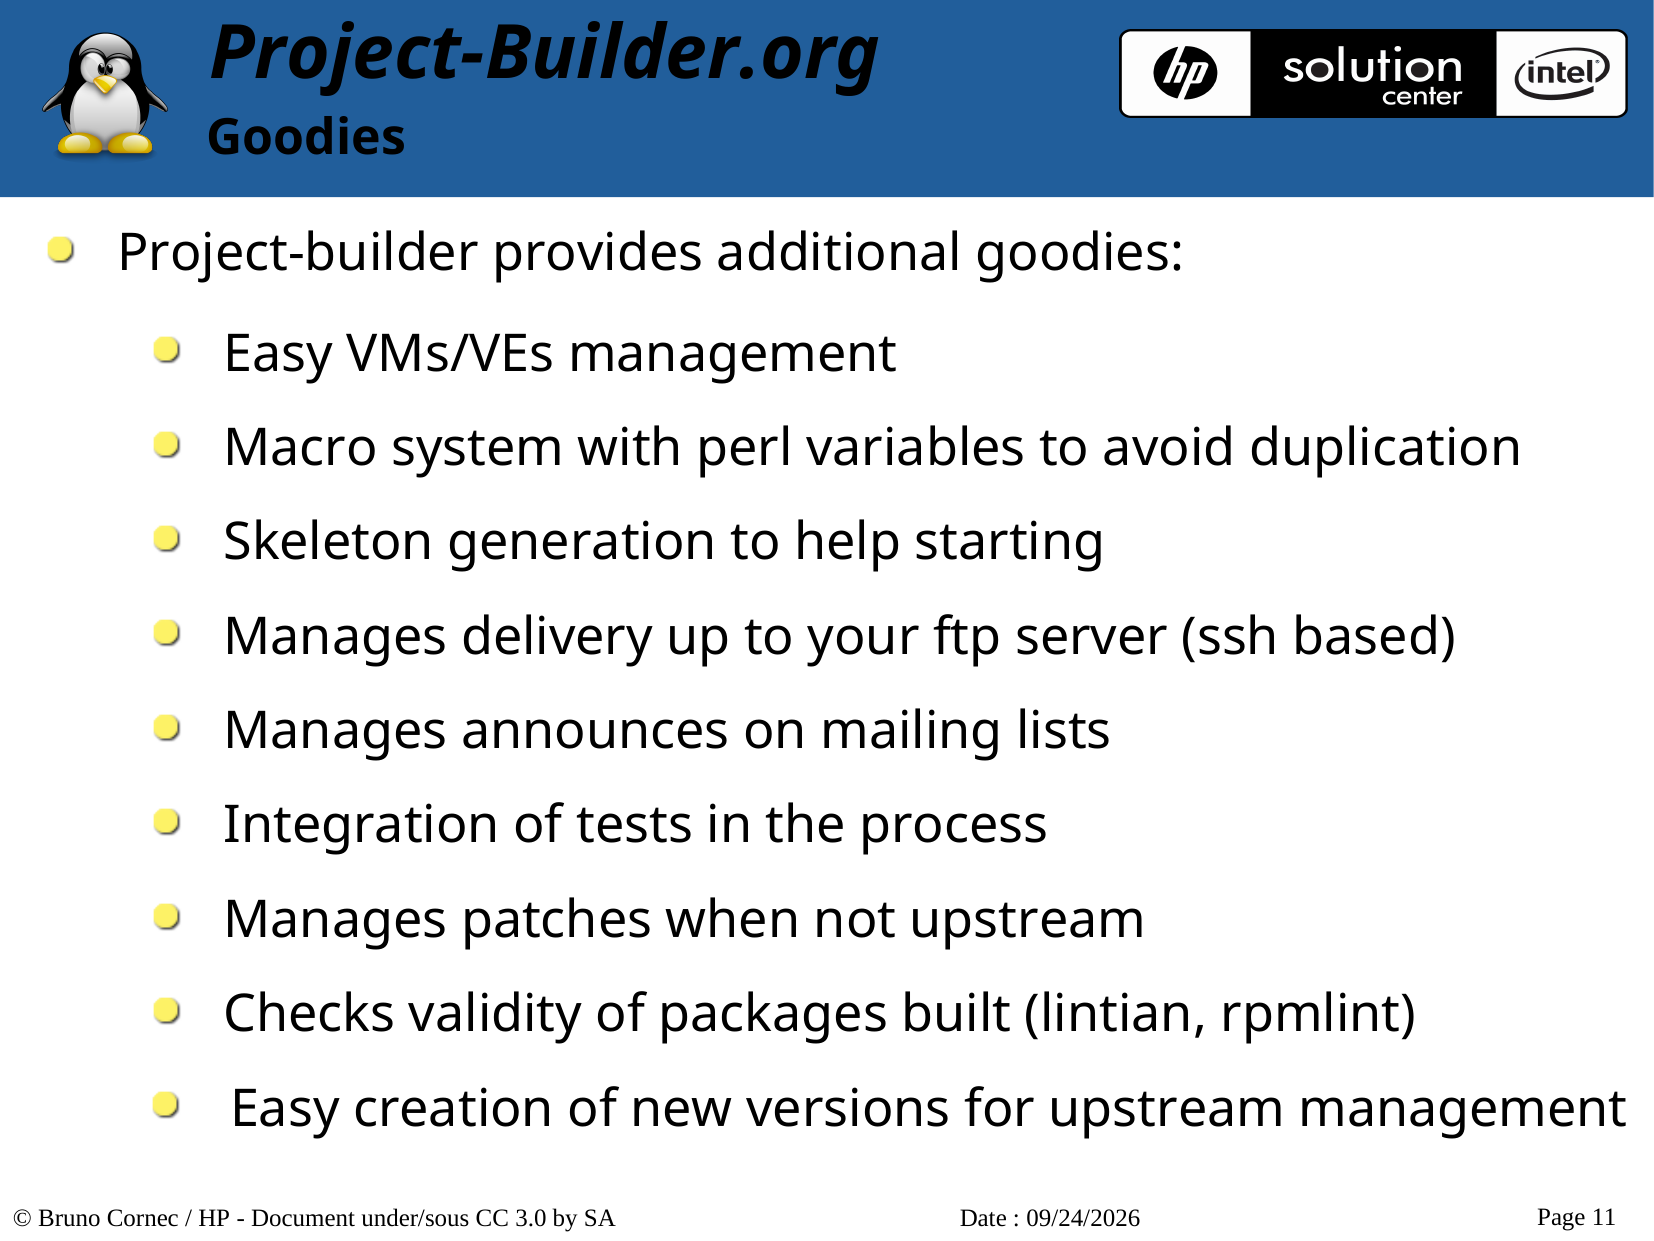

Goodies
# Project-builder provides additional goodies:
Easy VMs/VEs management
Macro system with perl variables to avoid duplication
Skeleton generation to help starting
Manages delivery up to your ftp server (ssh based)
Manages announces on mailing lists
Integration of tests in the process
Manages patches when not upstream
Checks validity of packages built (lintian, rpmlint)
Easy creation of new versions for upstream management